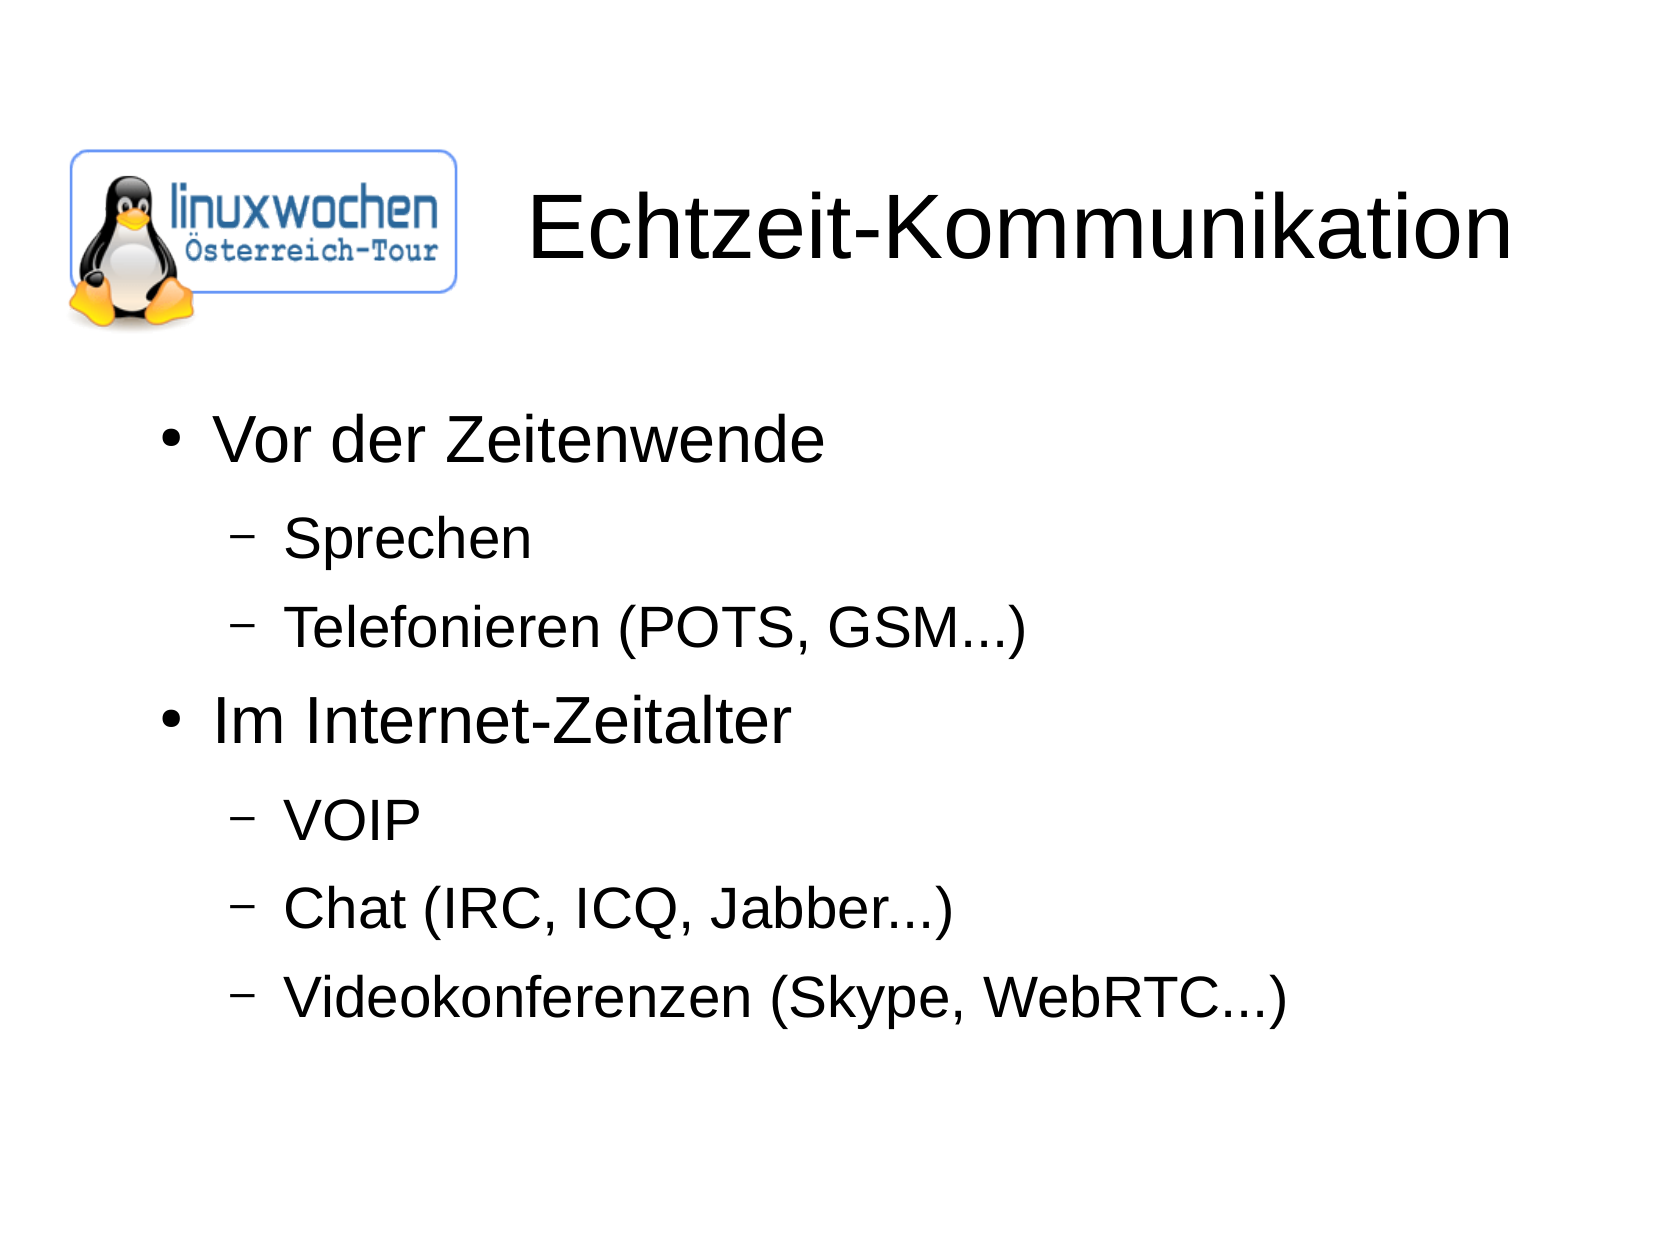

# Echtzeit-Kommunikation
Vor der Zeitenwende
Sprechen
Telefonieren (POTS, GSM...)
Im Internet-Zeitalter
VOIP
Chat (IRC, ICQ, Jabber...)
Videokonferenzen (Skype, WebRTC...)